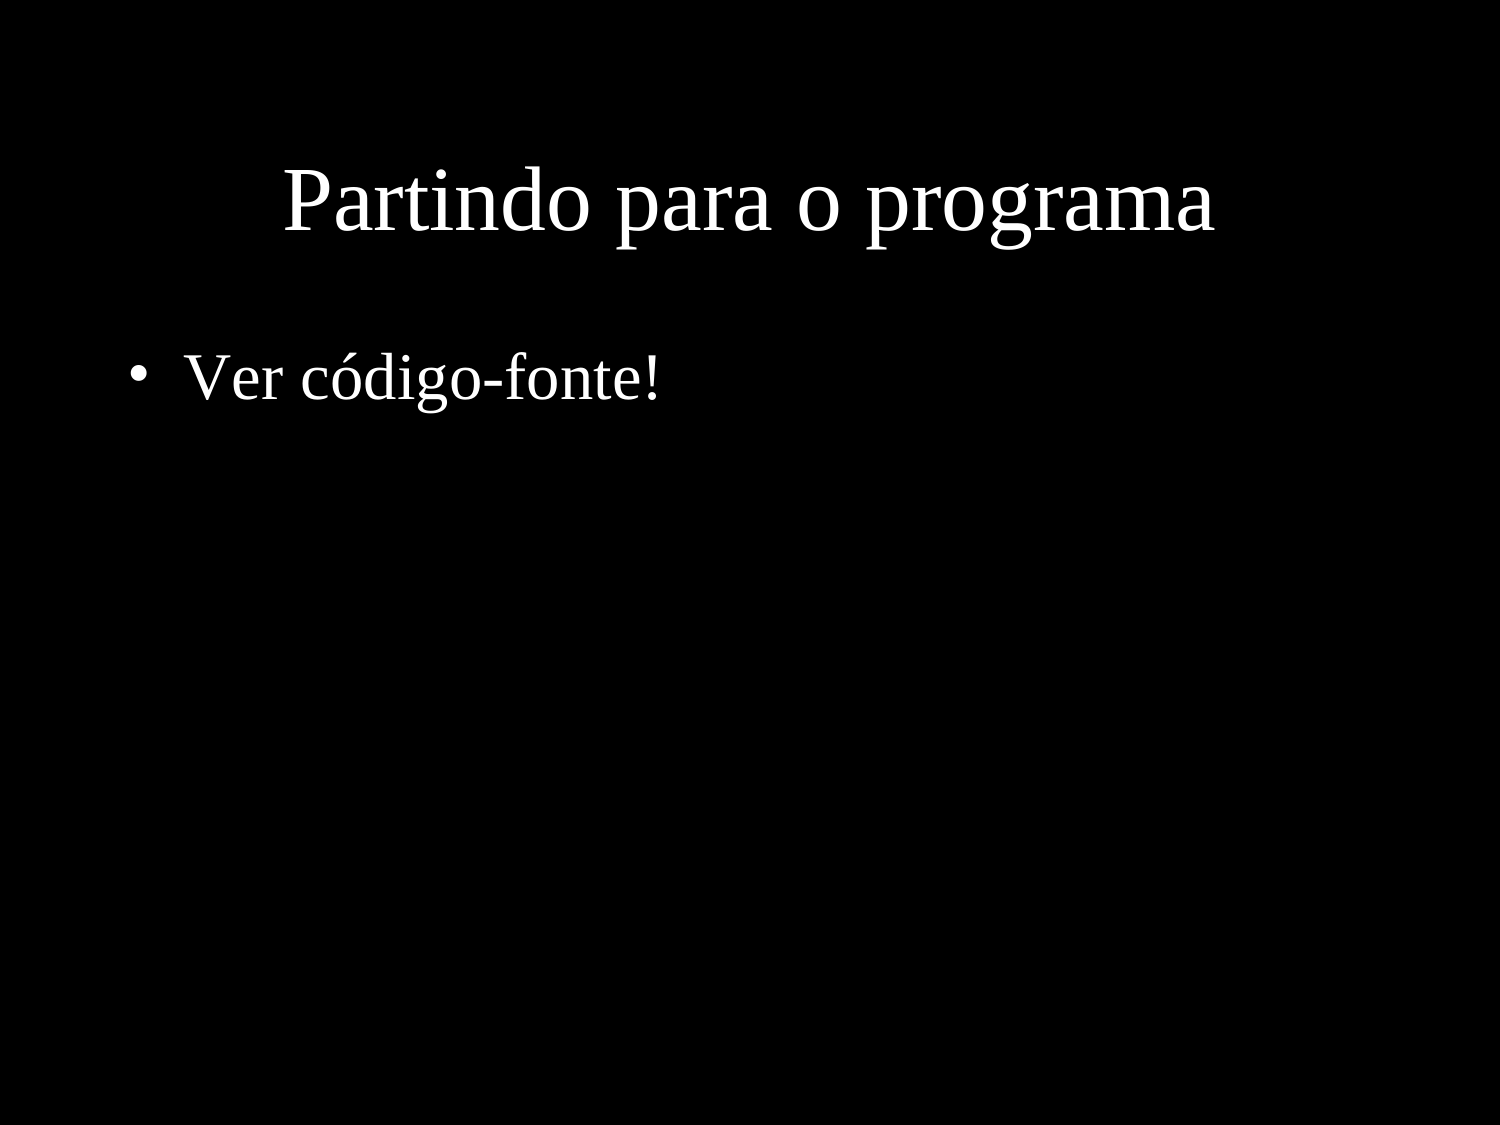

# Partindo para o programa
Ver código-fonte!